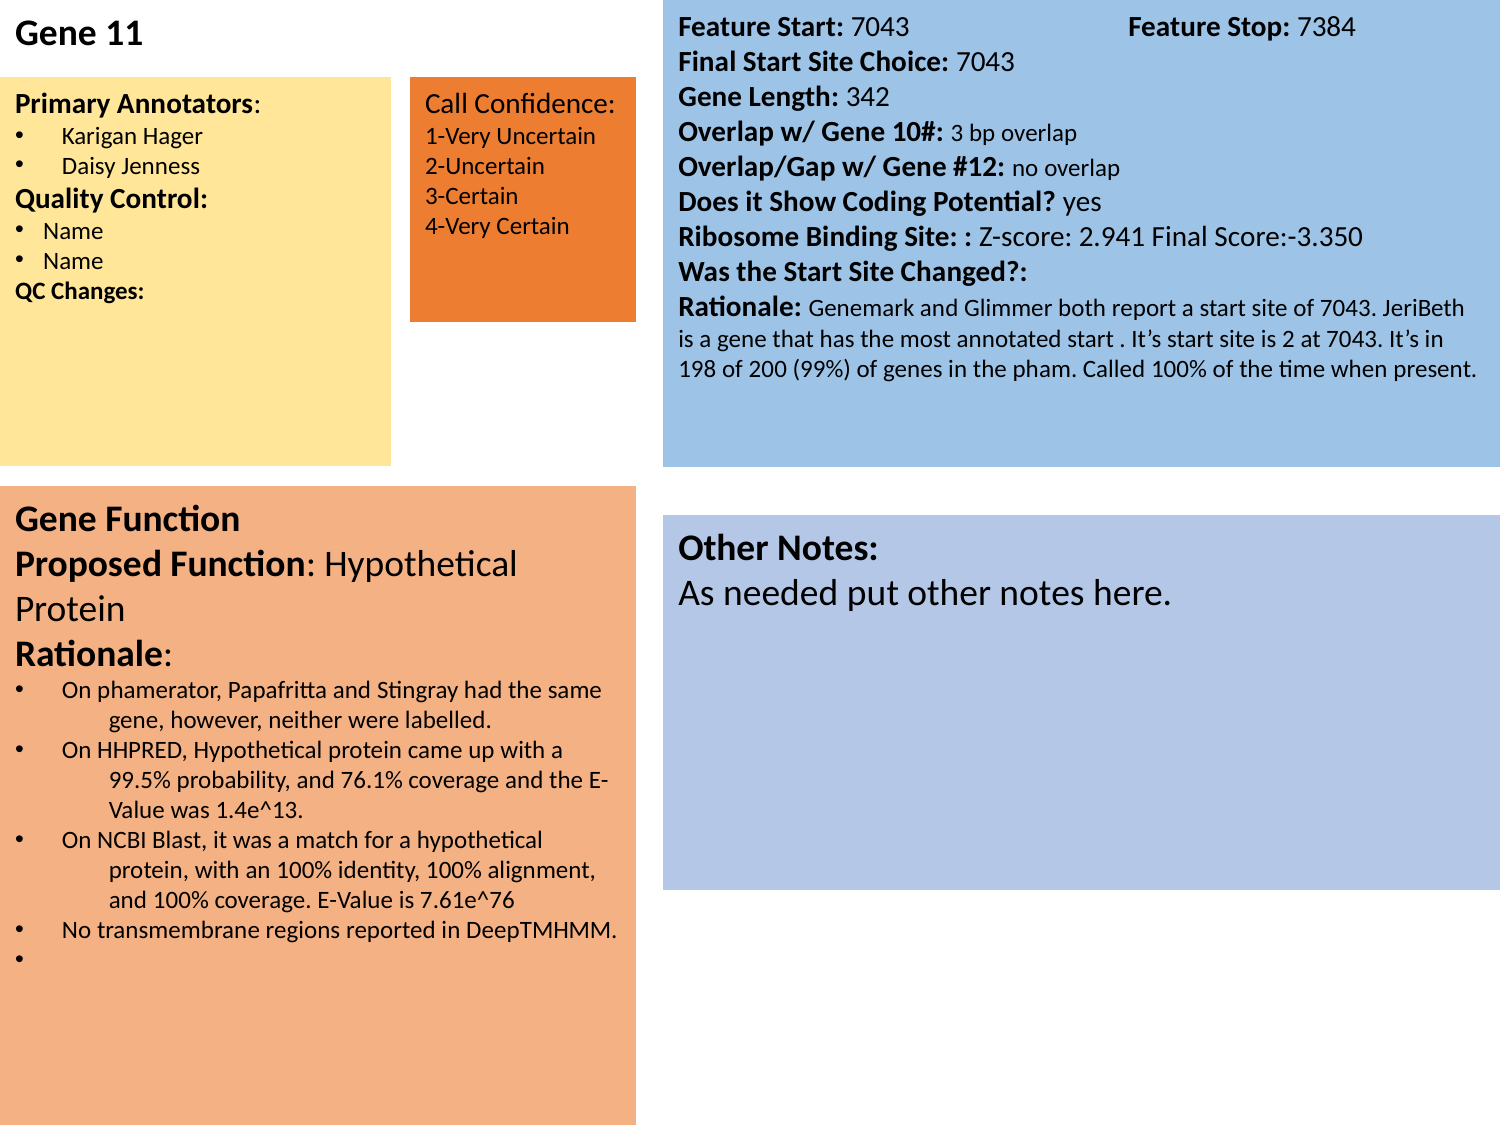

Gene 11
Feature Start: 7043			Feature Stop: 7384
Final Start Site Choice: 7043
Gene Length: 342
Overlap w/ Gene 10#: 3 bp overlap
Overlap/Gap w/ Gene #12: no overlap
Does it Show Coding Potential? yes
Ribosome Binding Site: : Z-score: 2.941 Final Score:-3.350
Was the Start Site Changed?:
Rationale: Genemark and Glimmer both report a start site of 7043. JeriBeth is a gene that has the most annotated start . It’s start site is 2 at 7043. It’s in 198 of 200 (99%) of genes in the pham. Called 100% of the time when present.
Primary Annotators:
Karigan Hager
Daisy Jenness
Quality Control:
Name
Name
QC Changes:
Call Confidence:
1-Very Uncertain
2-Uncertain
3-Certain
4-Very Certain
Gene Function
Proposed Function: Hypothetical Protein
Rationale:
On phamerator, Papafritta and Stingray had the same gene, however, neither were labelled.
On HHPRED, Hypothetical protein came up with a 99.5% probability, and 76.1% coverage and the E-Value was 1.4e^13.
On NCBI Blast, it was a match for a hypothetical protein, with an 100% identity, 100% alignment, and 100% coverage. E-Value is 7.61e^76
No transmembrane regions reported in DeepTMHMM.
Other Notes:
As needed put other notes here.